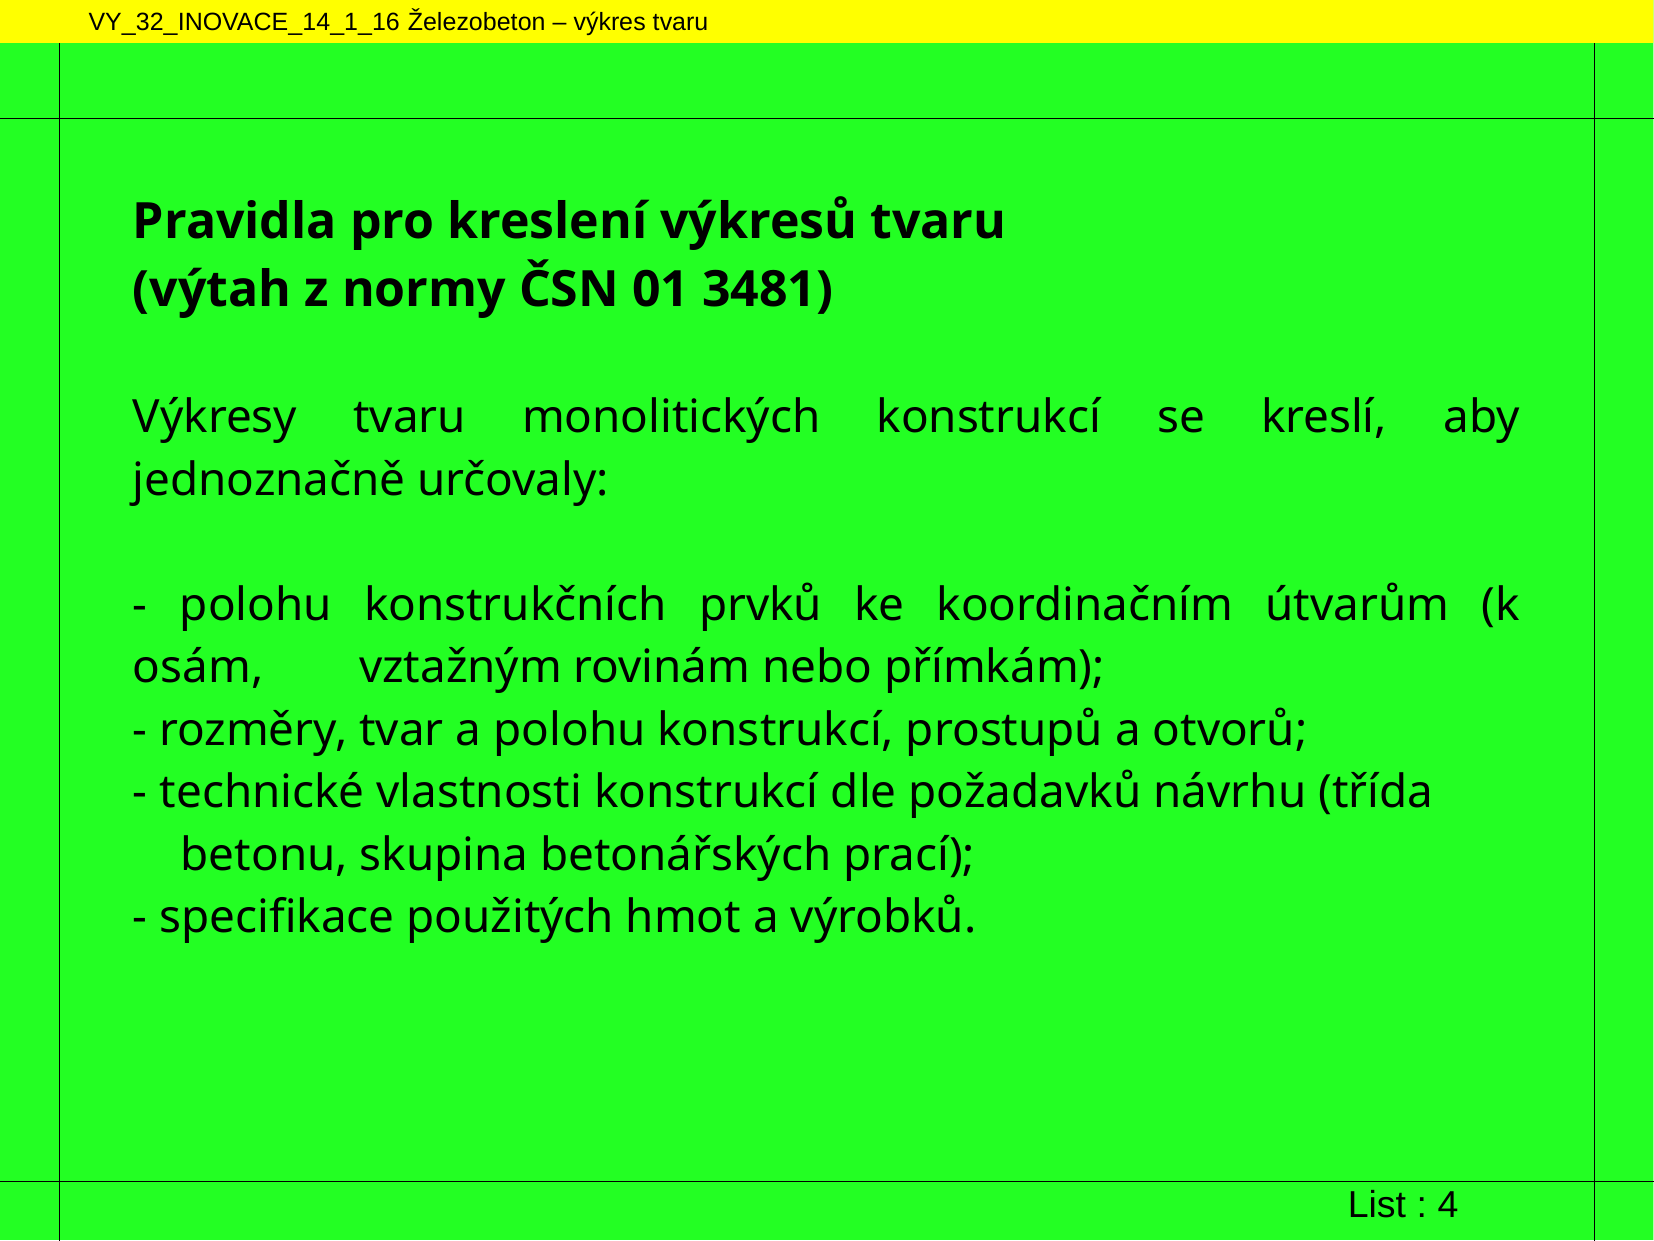

VY_32_INOVACE_14_1_16 Železobeton – výkres tvaru
Pravidla pro kreslení výkresů tvaru
(výtah z normy ČSN 01 3481)
Výkresy tvaru monolitických konstrukcí se kreslí, aby jednoznačně určovaly:
- polohu konstrukčních prvků ke koordinačním útvarům (k osám, vztažným rovinám nebo přímkám);
- rozměry, tvar a polohu konstrukcí, prostupů a otvorů;
- technické vlastnosti konstrukcí dle požadavků návrhu (třída betonu, skupina betonářských prací);
- specifikace použitých hmot a výrobků.
List :